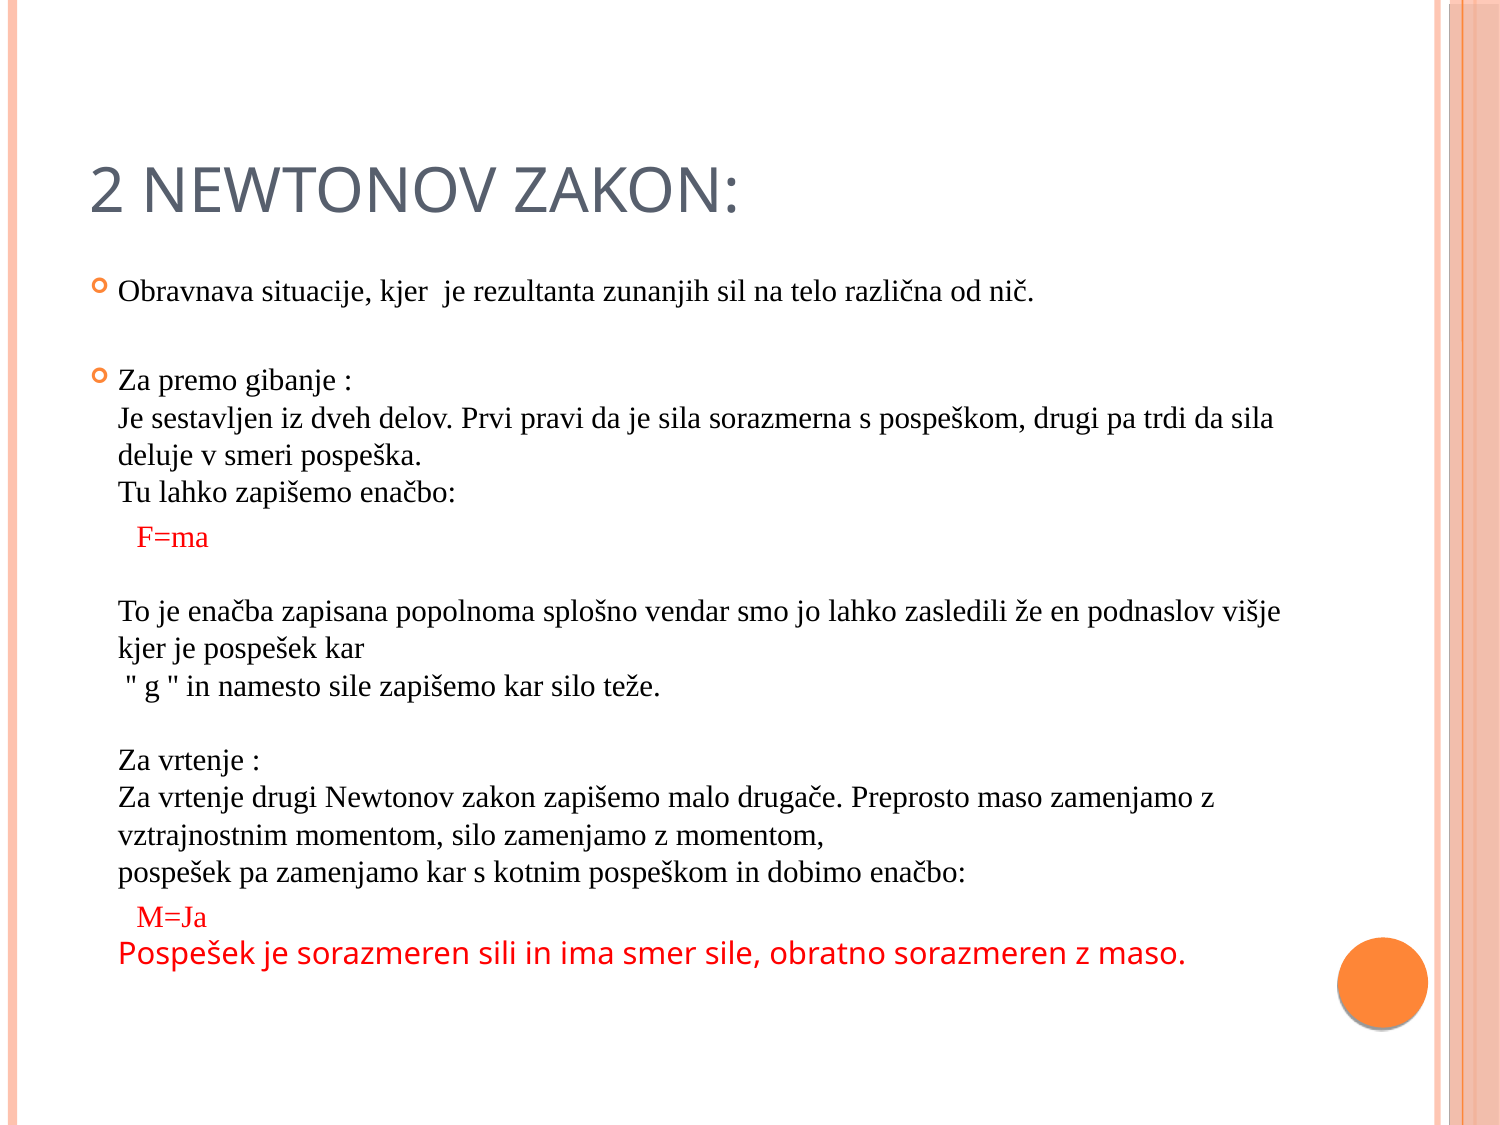

# 2 NEWTONOV ZAKON:
Obravnava situacije, kjer je rezultanta zunanjih sil na telo različna od nič.
Za premo gibanje :
Je sestavljen iz dveh delov. Prvi pravi da je sila sorazmerna s pospeškom, drugi pa trdi da sila deluje v smeri pospeška.
Tu lahko zapišemo enačbo:
 F=ma
To je enačba zapisana popolnoma splošno vendar smo jo lahko zasledili že en podnaslov višje kjer je pospešek kar
 '' g '' in namesto sile zapišemo kar silo teže.
Za vrtenje :
Za vrtenje drugi Newtonov zakon zapišemo malo drugače. Preprosto maso zamenjamo z vztrajnostnim momentom, silo zamenjamo z momentom,
pospešek pa zamenjamo kar s kotnim pospeškom in dobimo enačbo:
 M=Ja
Pospešek je sorazmeren sili in ima smer sile, obratno sorazmeren z maso.